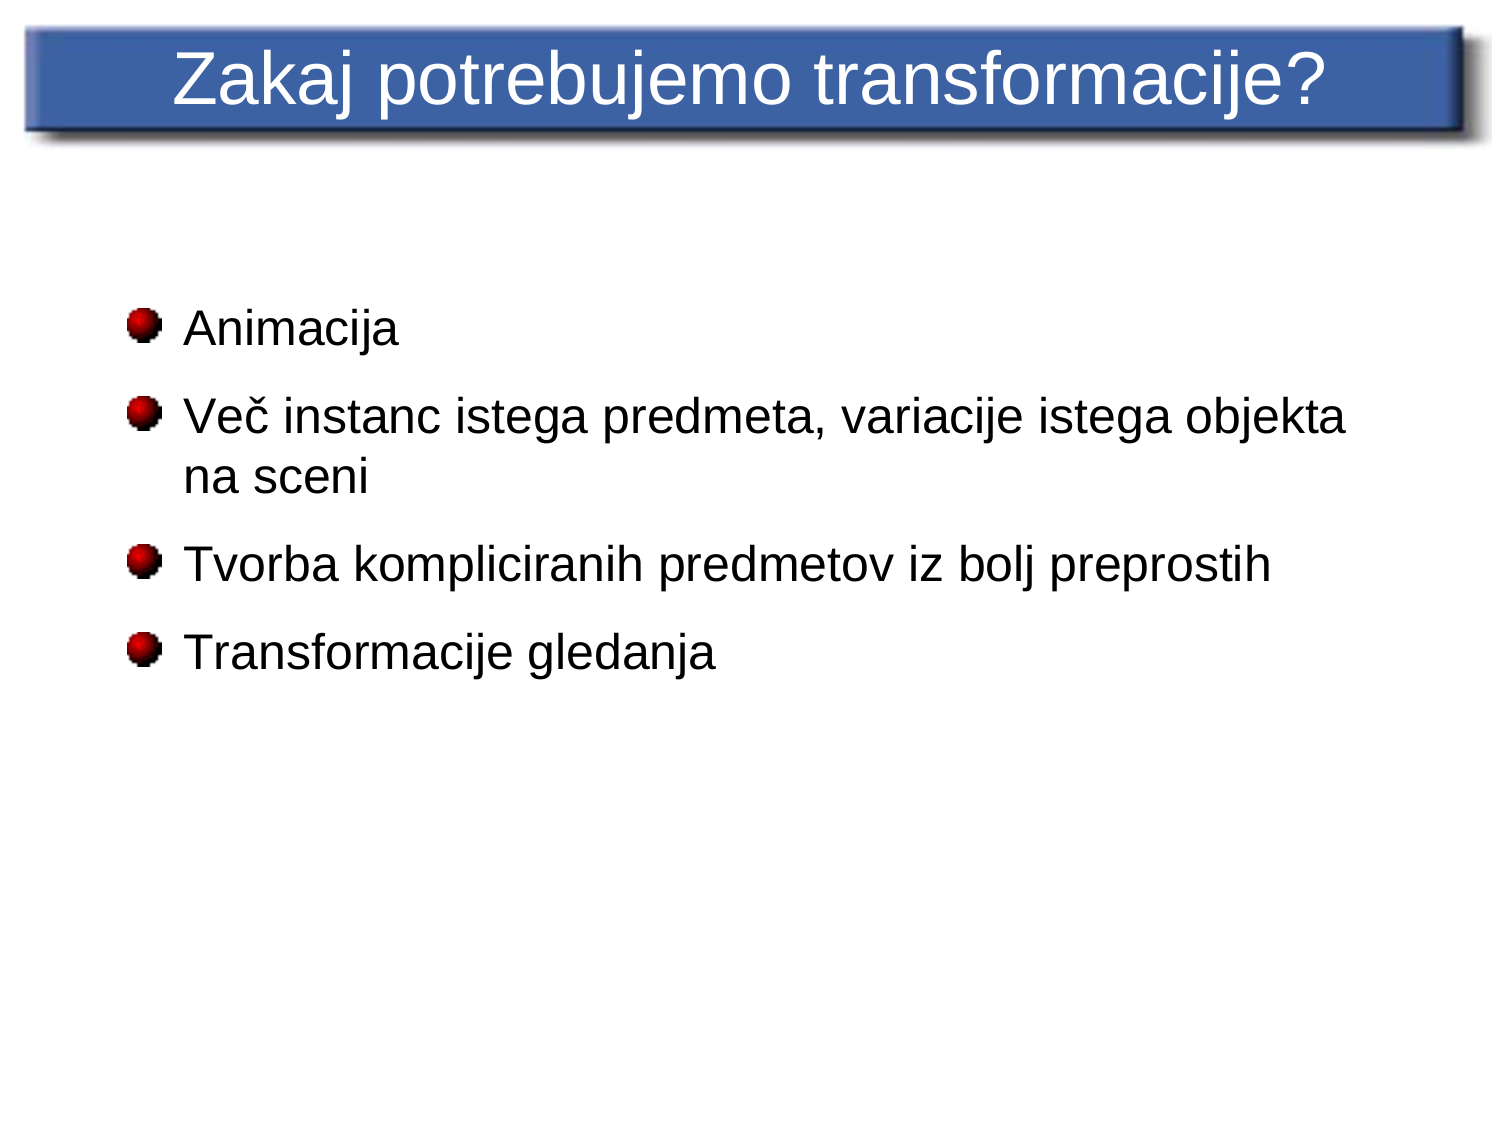

Zakaj potrebujemo transformacije?
Animacija
Več instanc istega predmeta, variacije istega objekta na sceni
Tvorba kompliciranih predmetov iz bolj preprostih
Transformacije gledanja